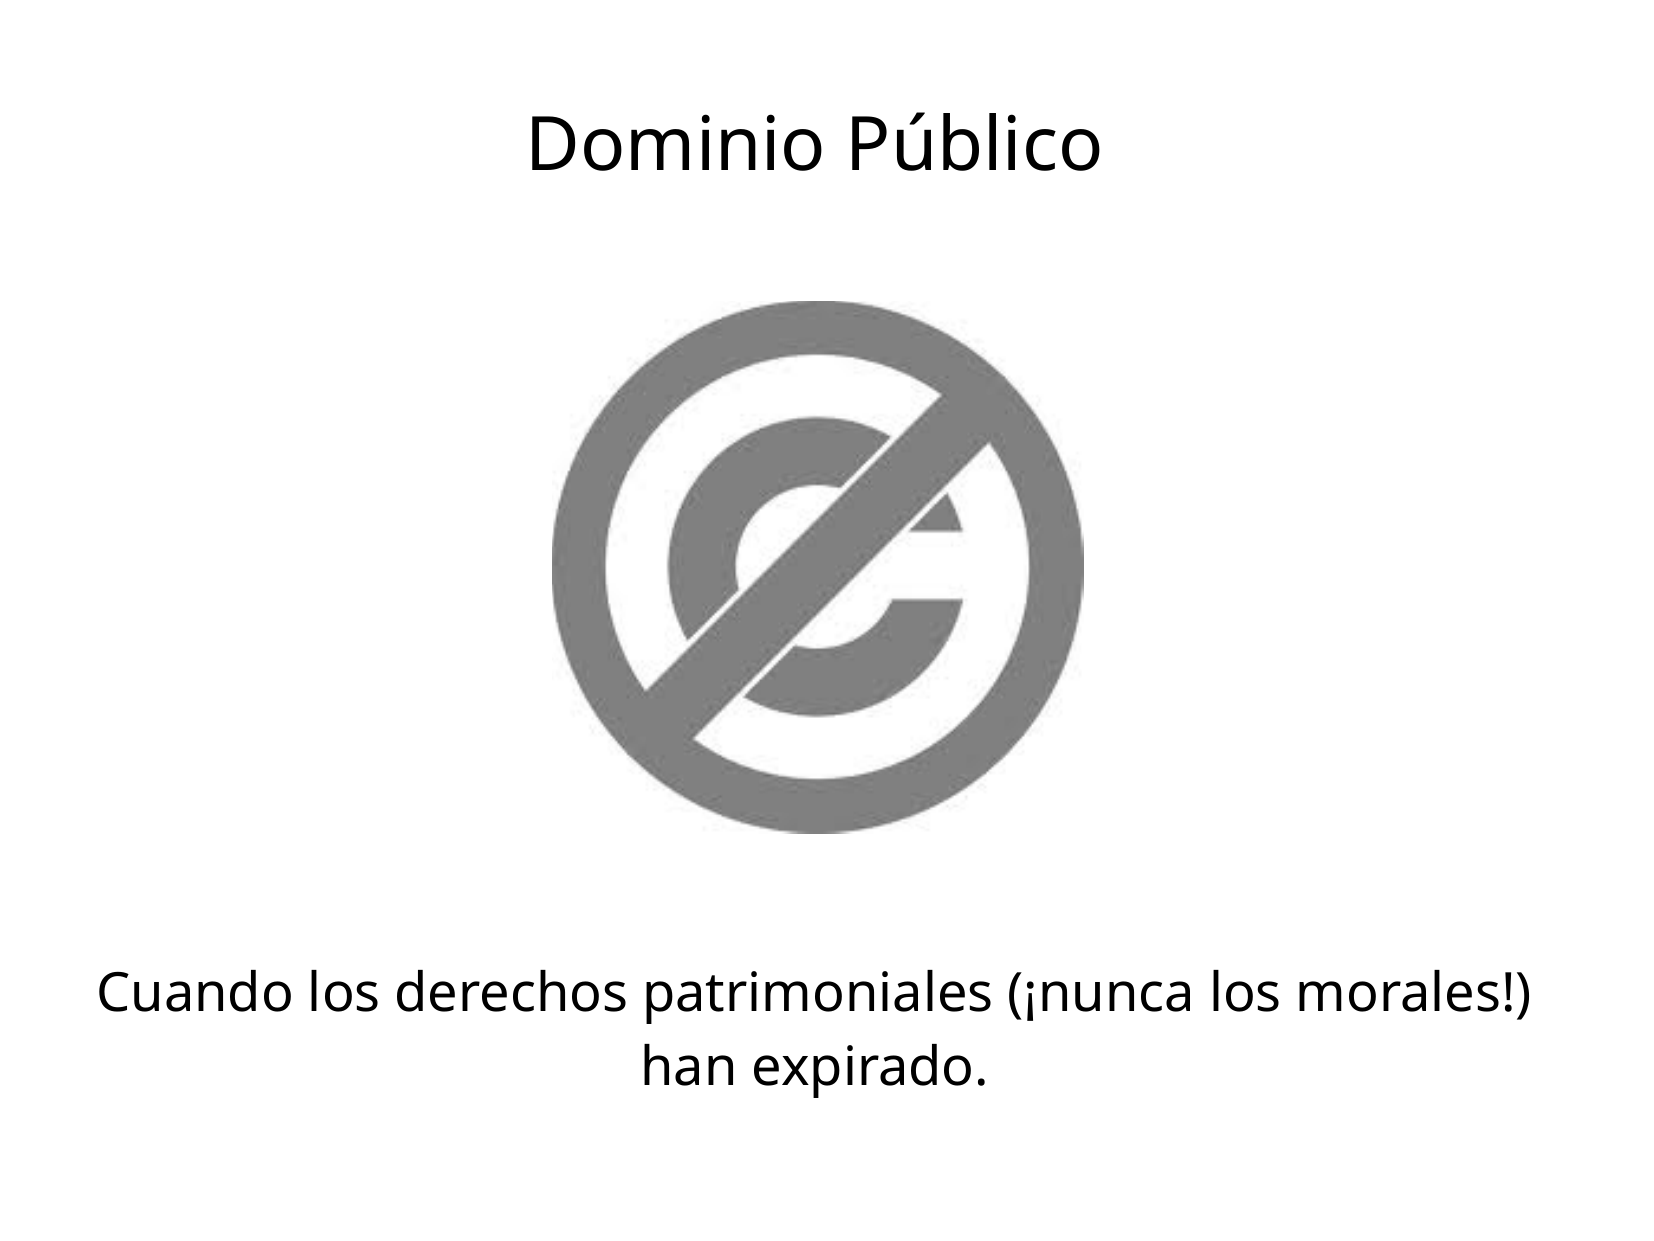

Dominio Público
Cuando los derechos patrimoniales (¡nunca los morales!) han expirado.